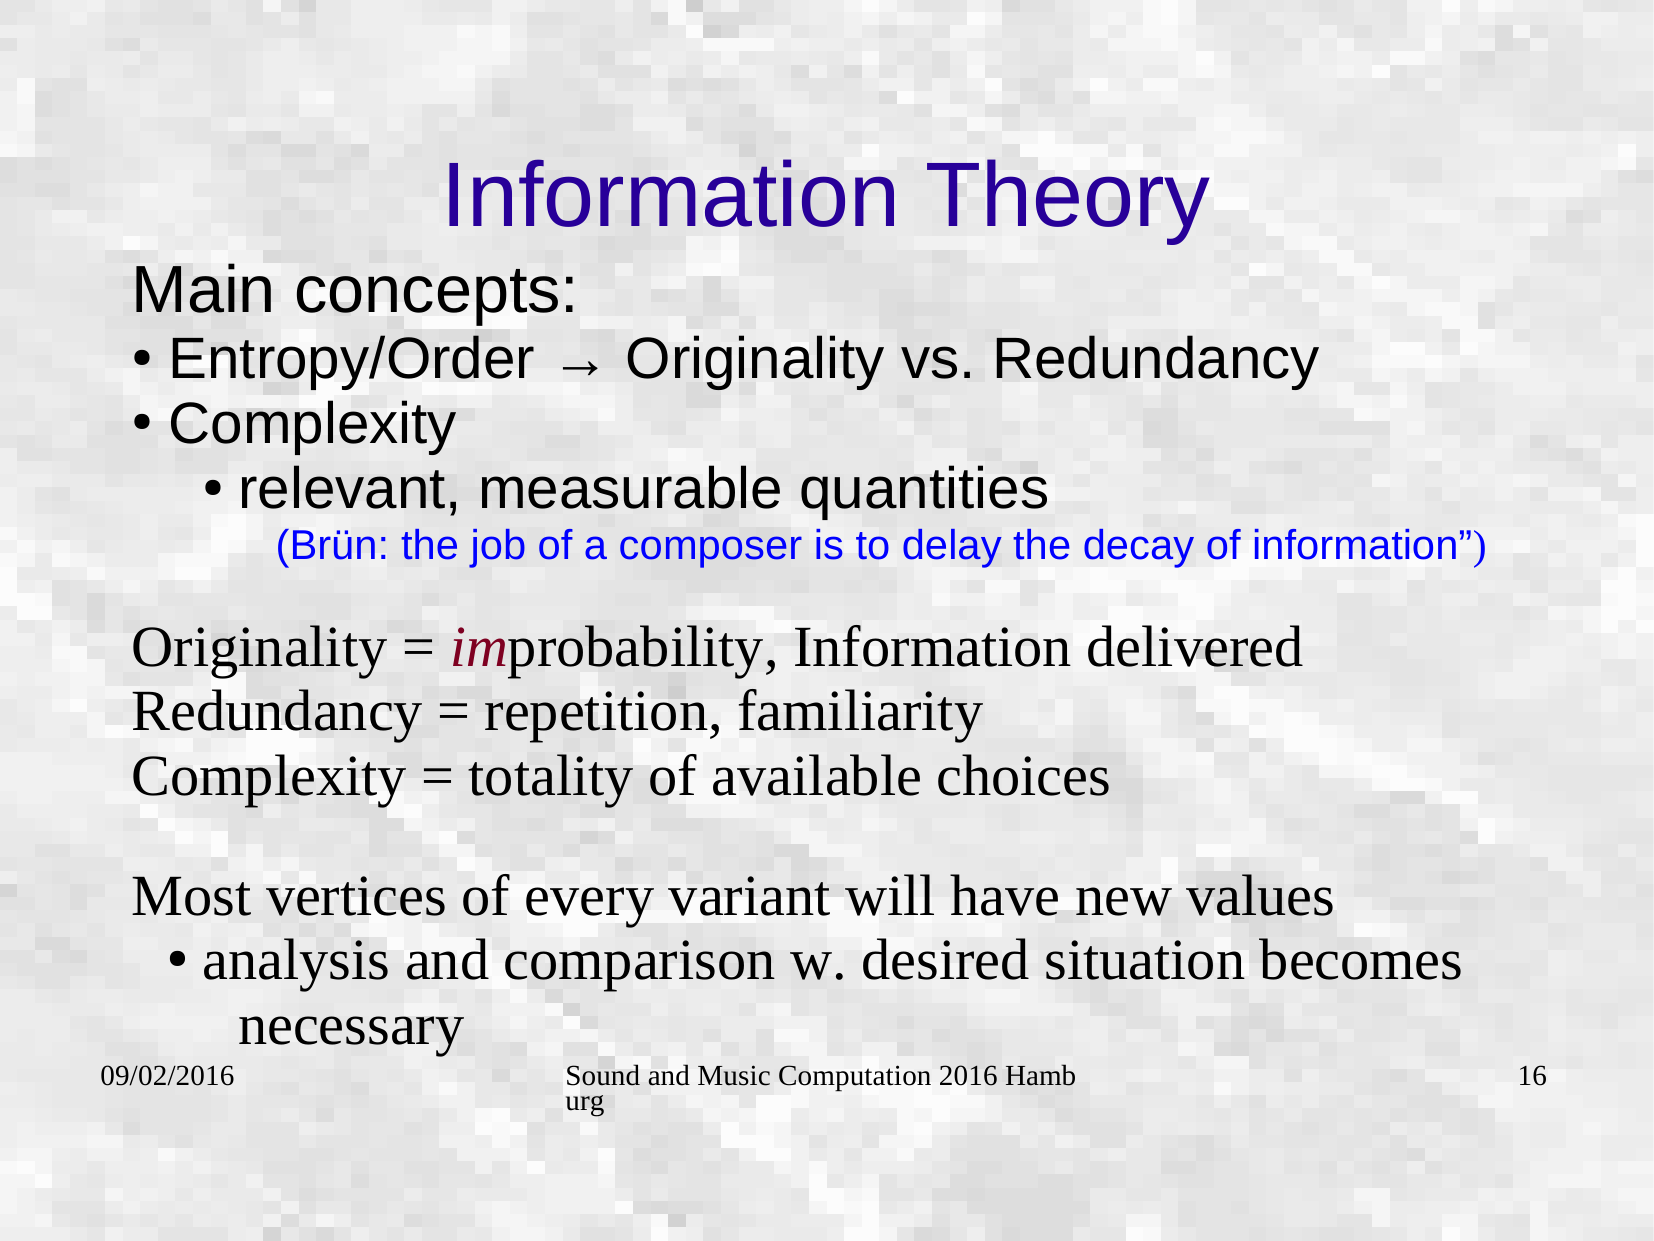

# Information Theory
Main concepts:
 Entropy/Order → Originality vs. Redundancy
 Complexity
relevant, measurable quantities
	 (Brün: the job of a composer is to delay the decay of information”)
Originality = improbability, Information delivered
Redundancy = repetition, familiarity
Complexity = totality of available choices
Most vertices of every variant will have new values
analysis and comparison w. desired situation becomes necessary
09/02/2016
Sound and Music Computation 2016 Hamburg
16